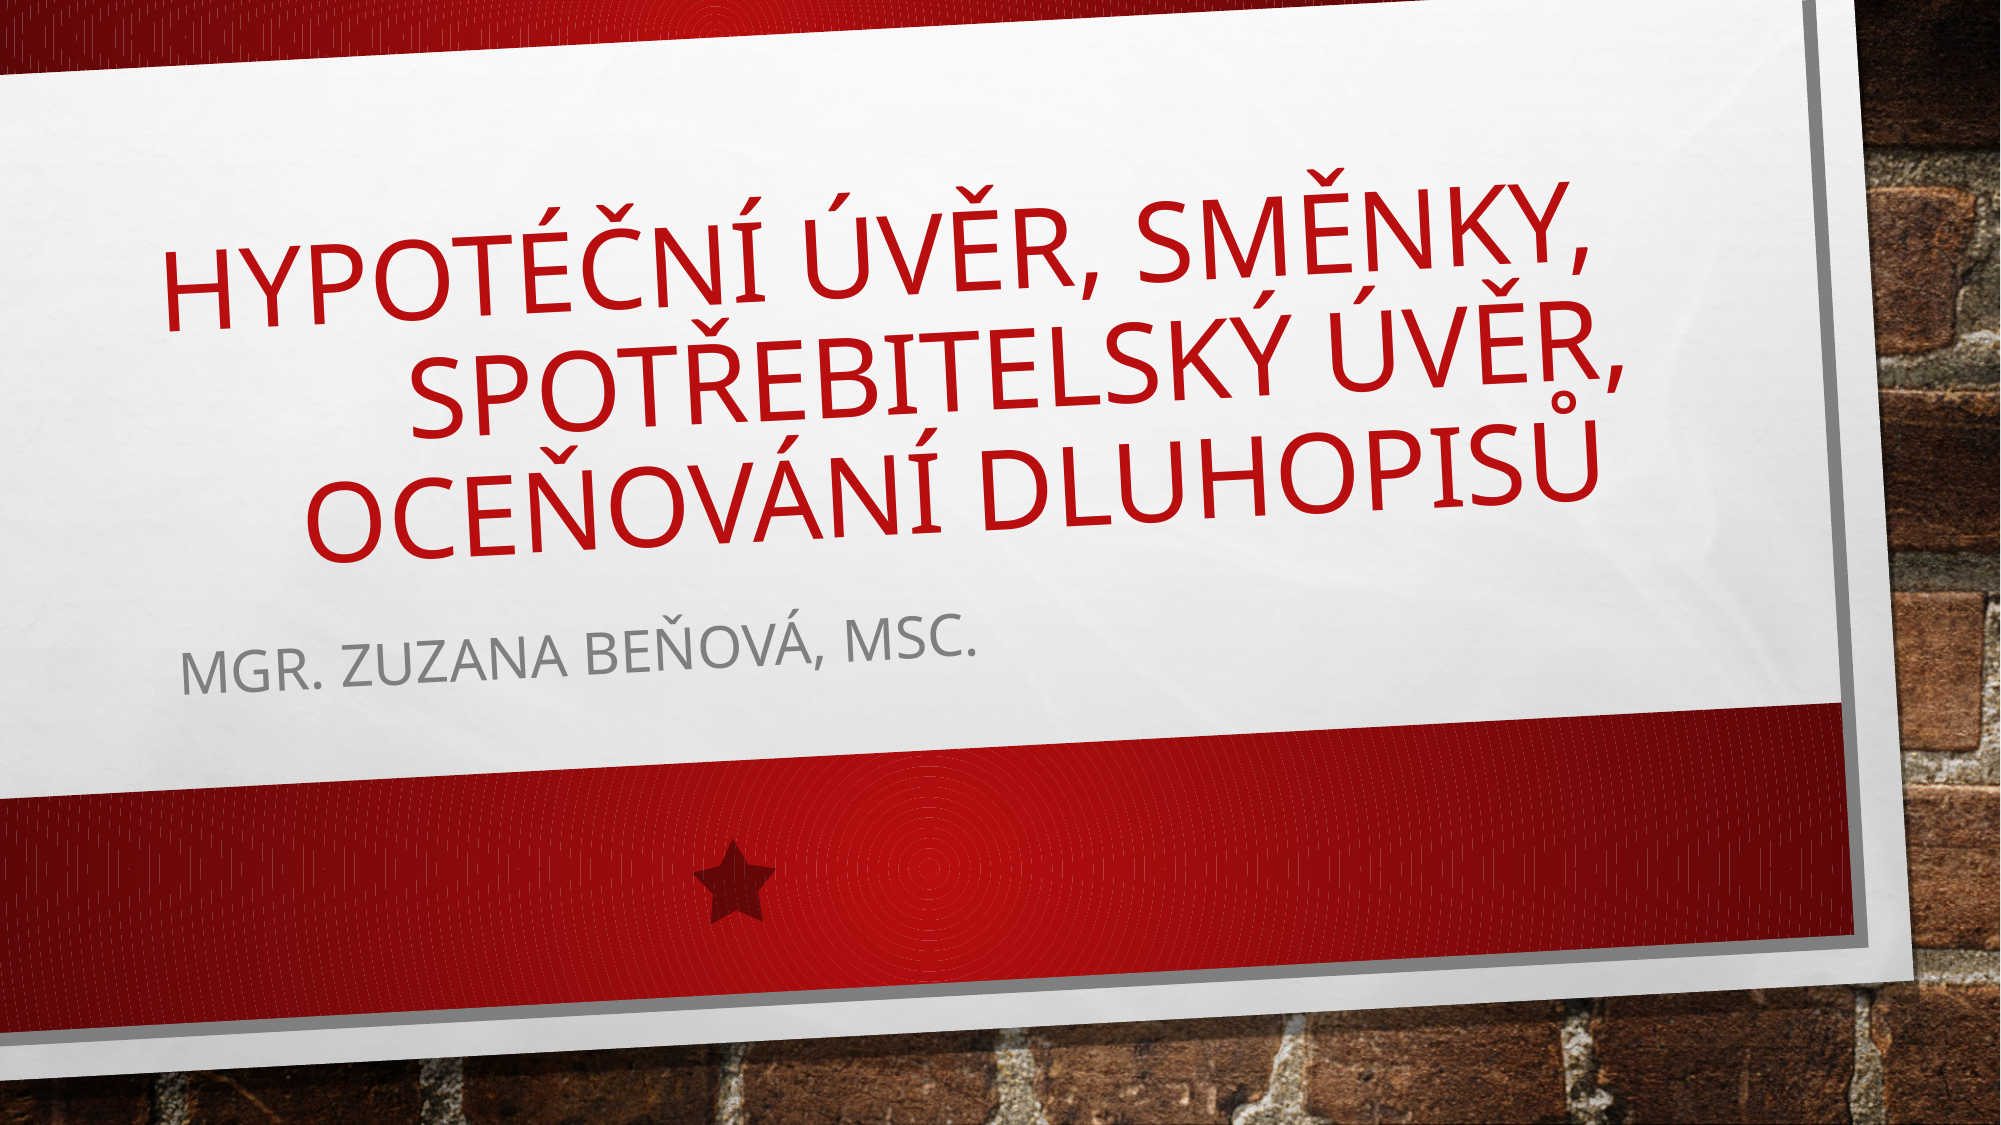

# Hypotéční úvěR, Směnky, Spotřebitelský úvĚr, oceňování dluhopisů
Mgr. Zuzana Beňová, MSc.